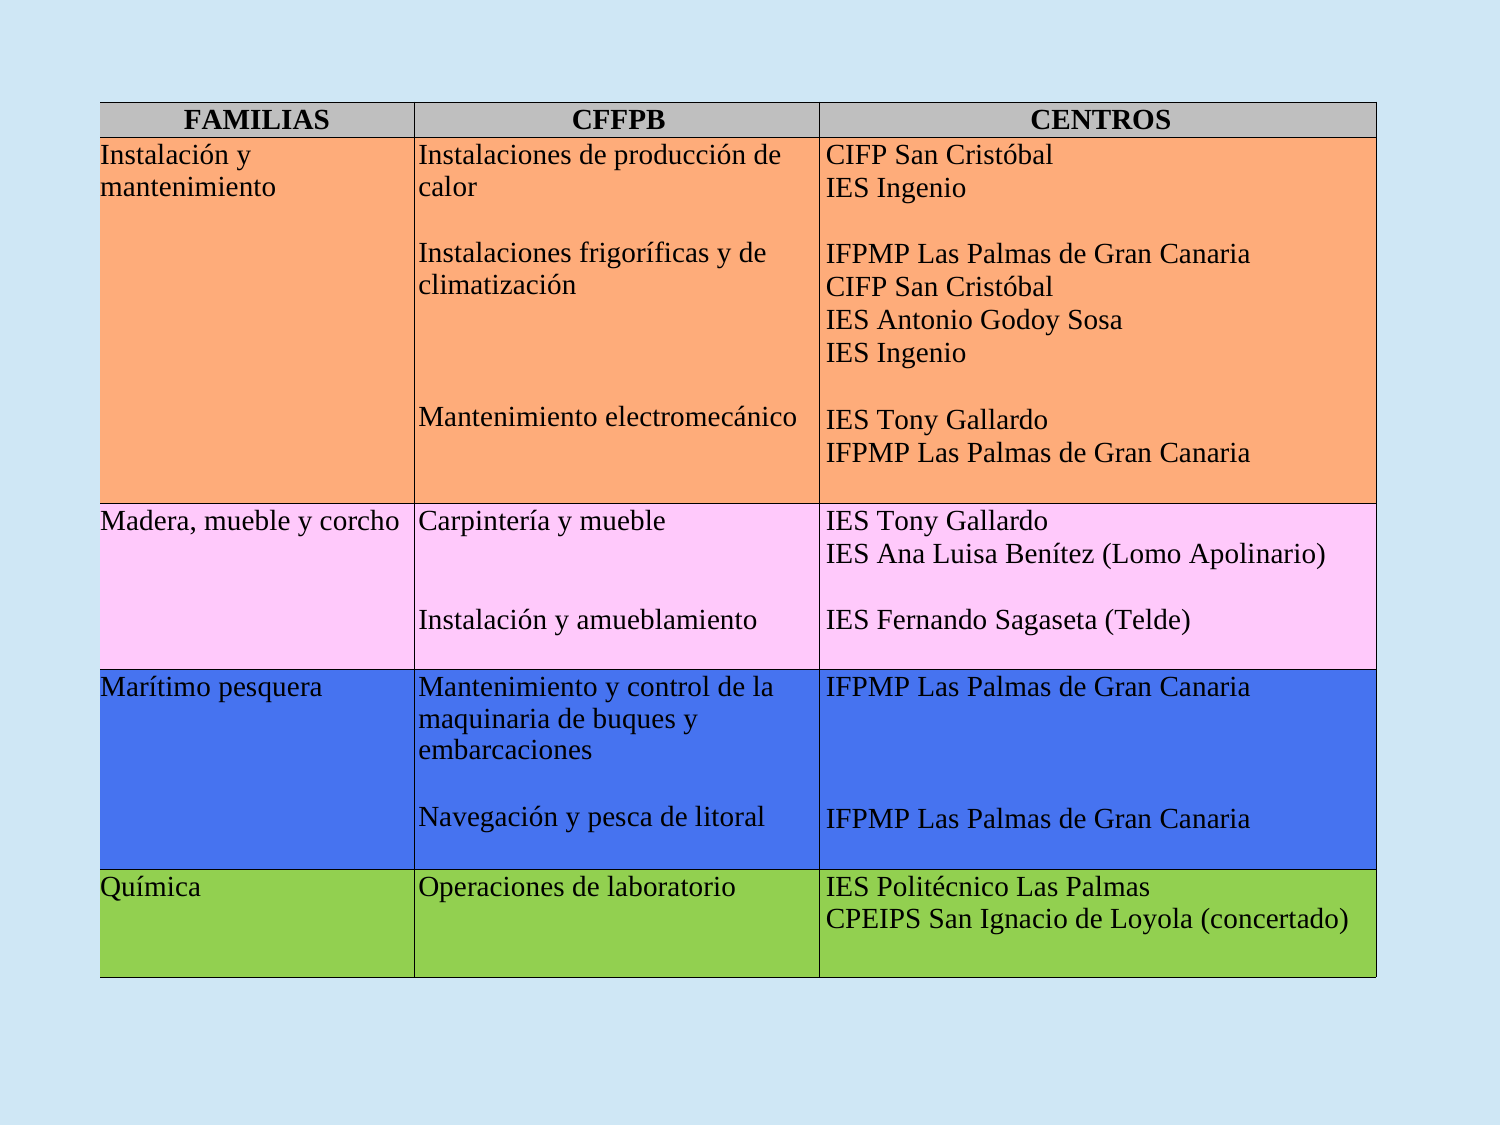

| FAMILIAS | CFFPB | CENTROS |
| --- | --- | --- |
| Instalación y mantenimiento | Instalaciones de producción de calor Instalaciones frigoríficas y de climatización Mantenimiento electromecánico | CIFP San Cristóbal IES Ingenio IFPMP Las Palmas de Gran Canaria CIFP San Cristóbal IES Antonio Godoy Sosa IES Ingenio IES Tony Gallardo IFPMP Las Palmas de Gran Canaria |
| Madera, mueble y corcho | Carpintería y mueble Instalación y amueblamiento | IES Tony Gallardo IES Ana Luisa Benítez (Lomo Apolinario) IES Fernando Sagaseta (Telde) |
| Marítimo pesquera | Mantenimiento y control de la maquinaria de buques y embarcaciones Navegación y pesca de litoral | IFPMP Las Palmas de Gran Canaria IFPMP Las Palmas de Gran Canaria |
| Química | Operaciones de laboratorio | IES Politécnico Las Palmas CPEIPS San Ignacio de Loyola (concertado) |